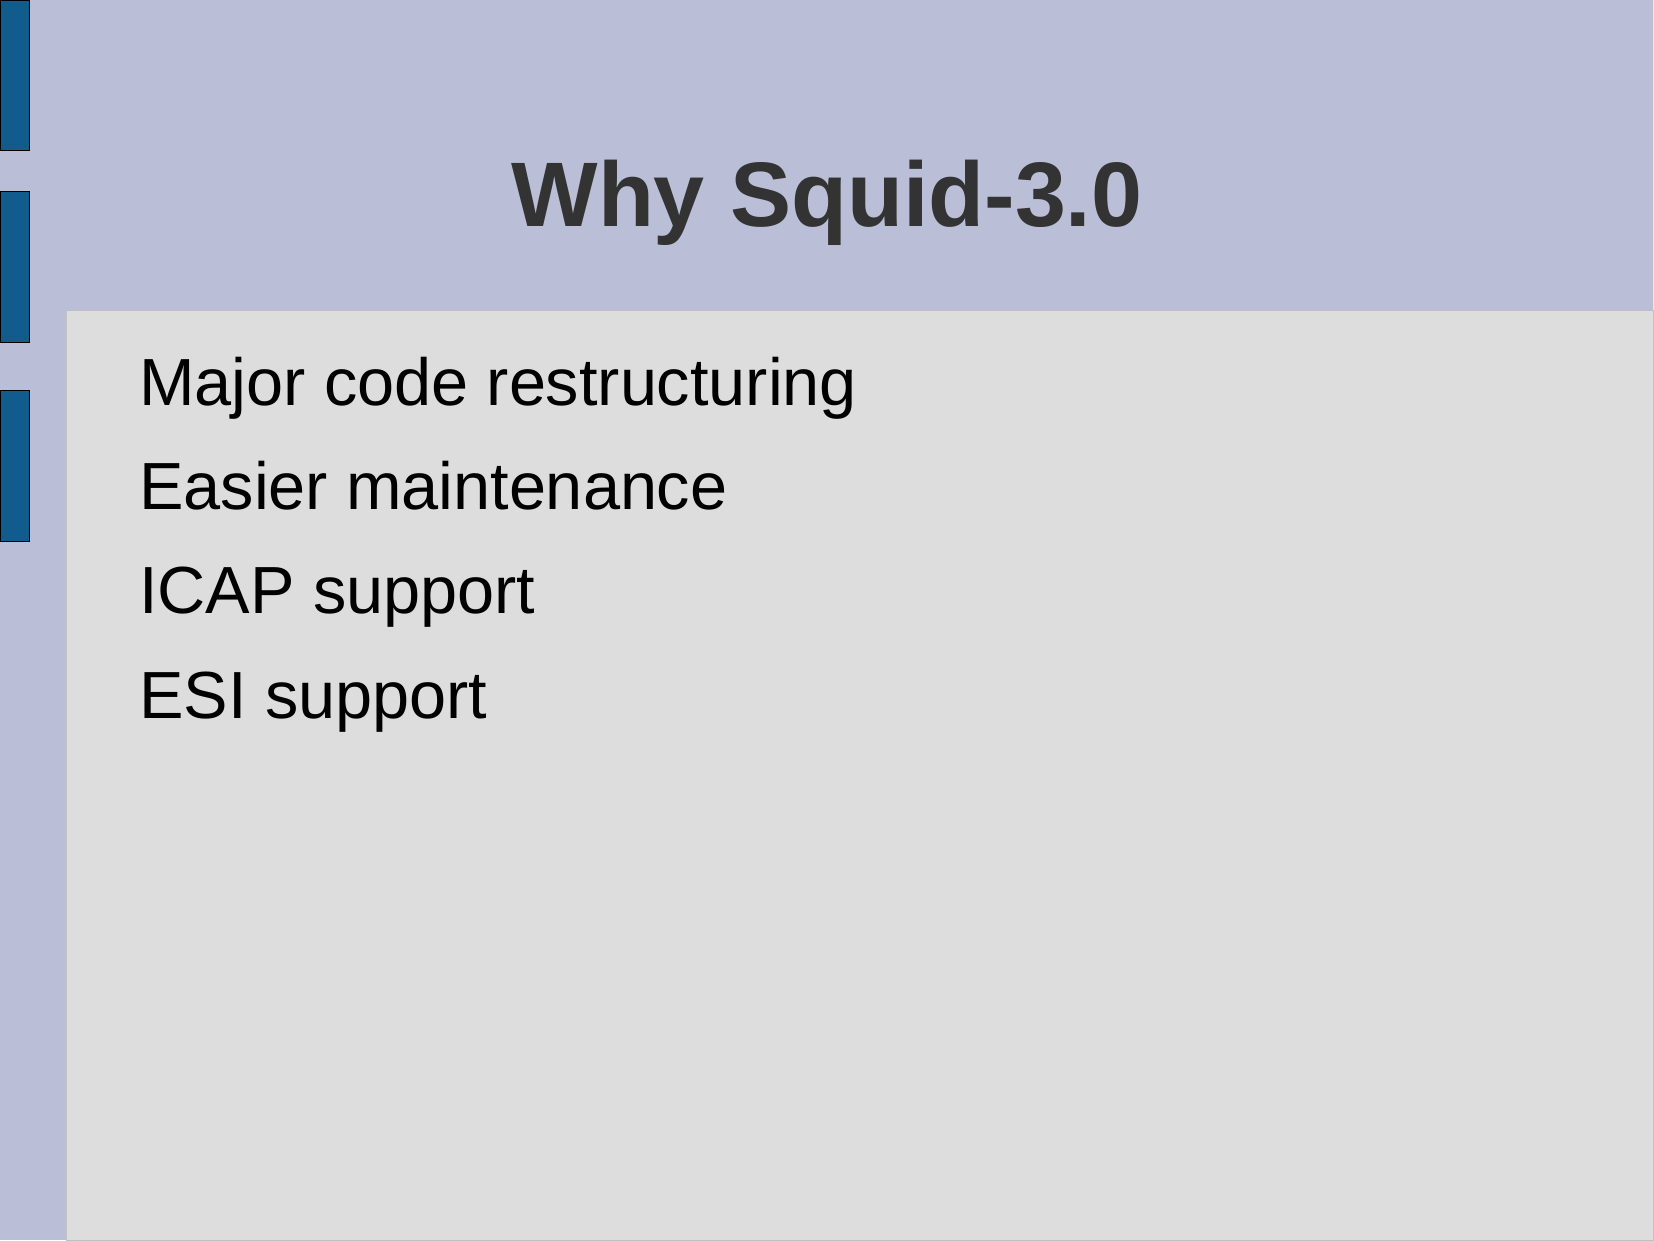

# Why Squid-3.0
Major code restructuring
Easier maintenance
ICAP support
ESI support